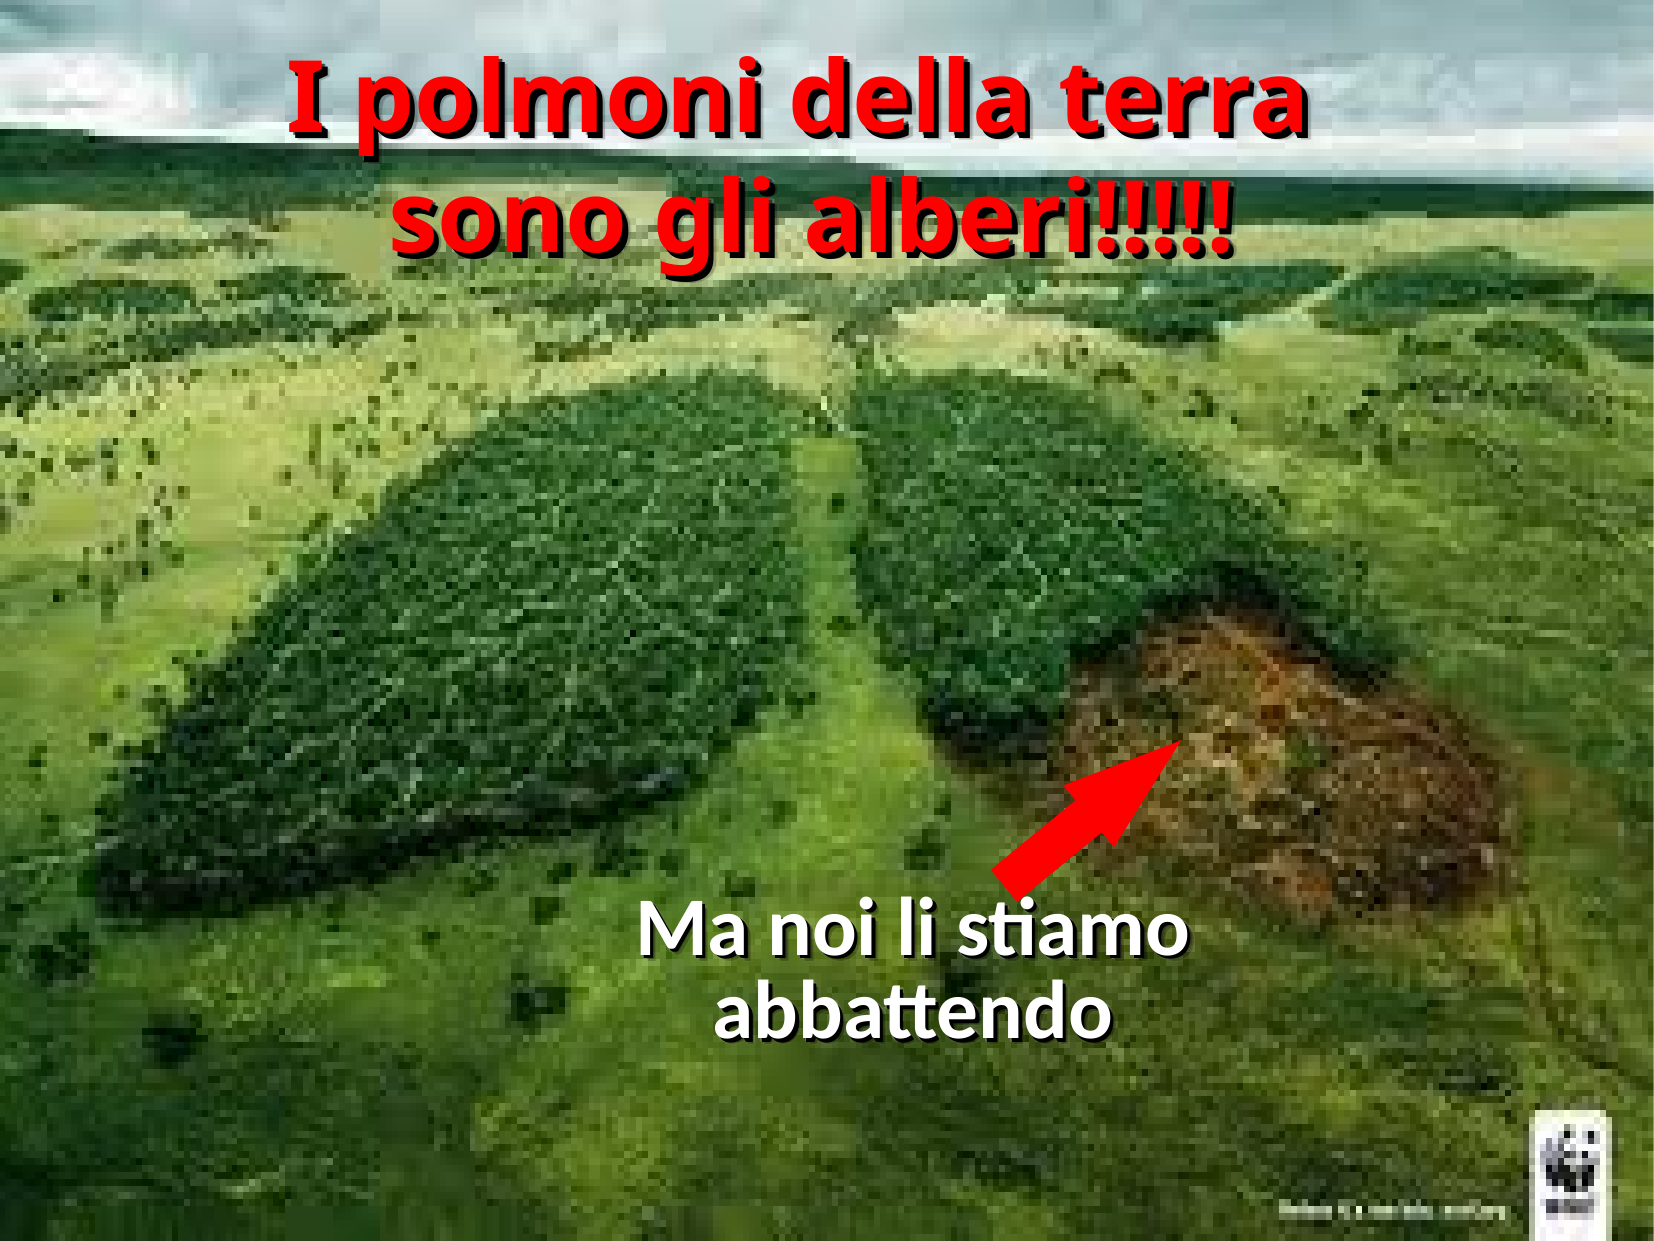

I polmoni della terra
sono gli alberi!!!!!
Ma noi li stiamo abbattendo